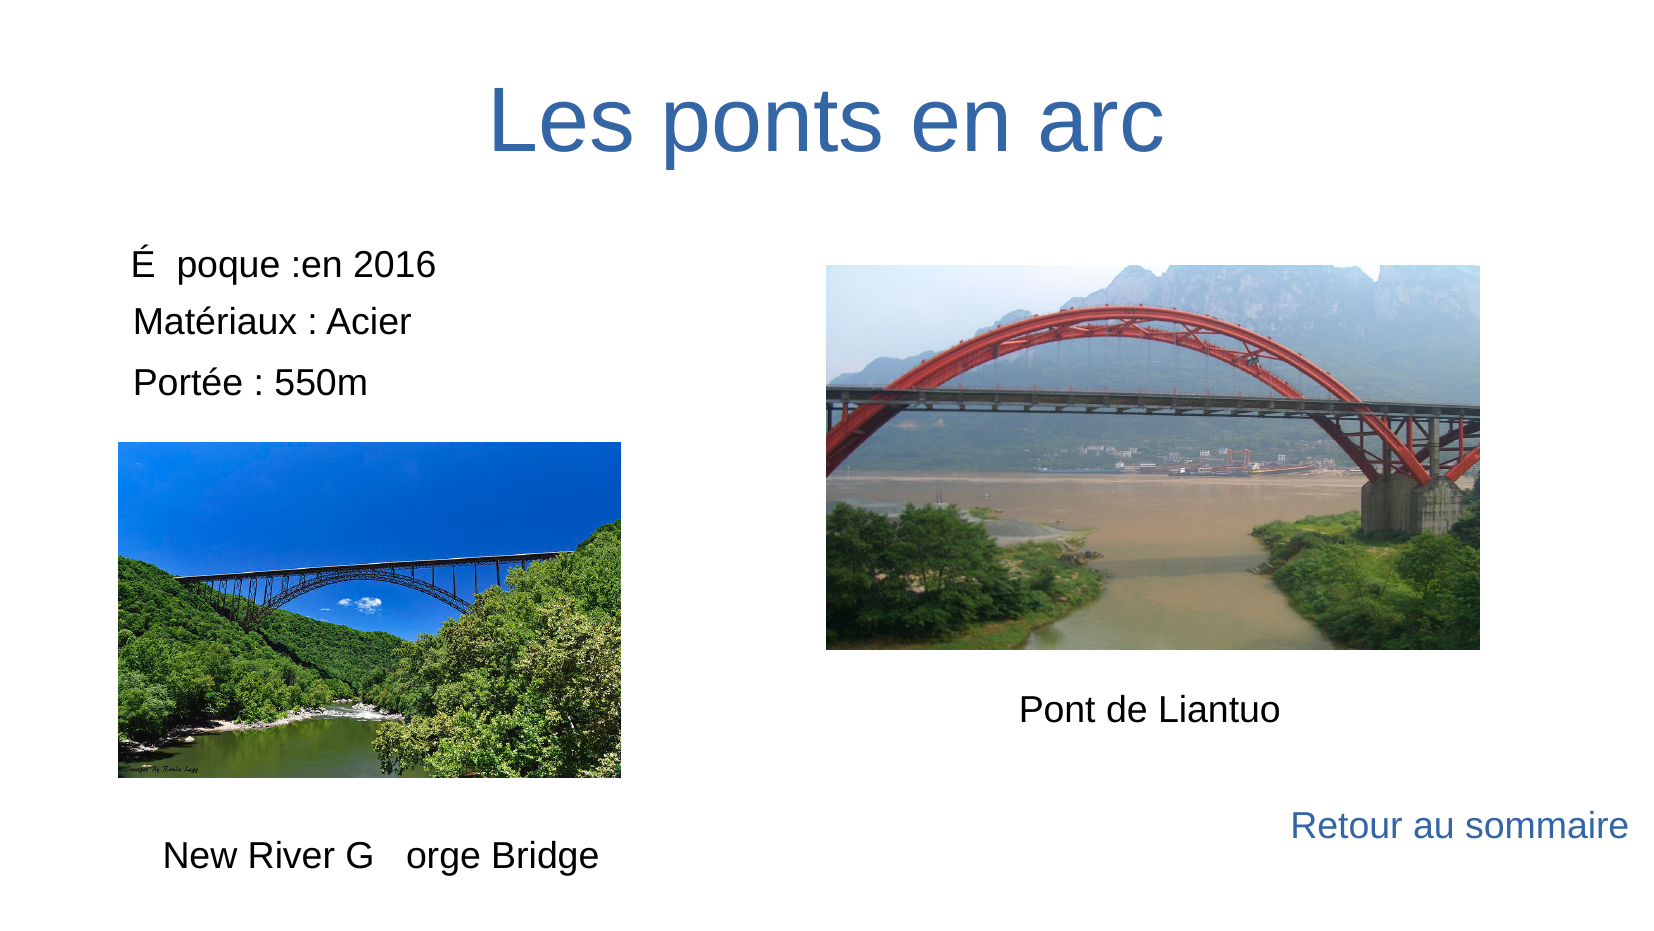

# Les ponts en arc
É poque :en 2016
Matériaux : Acier
Portée : 550m
Pont de Liantuo
Retour au sommaire
New River G orge Bridge